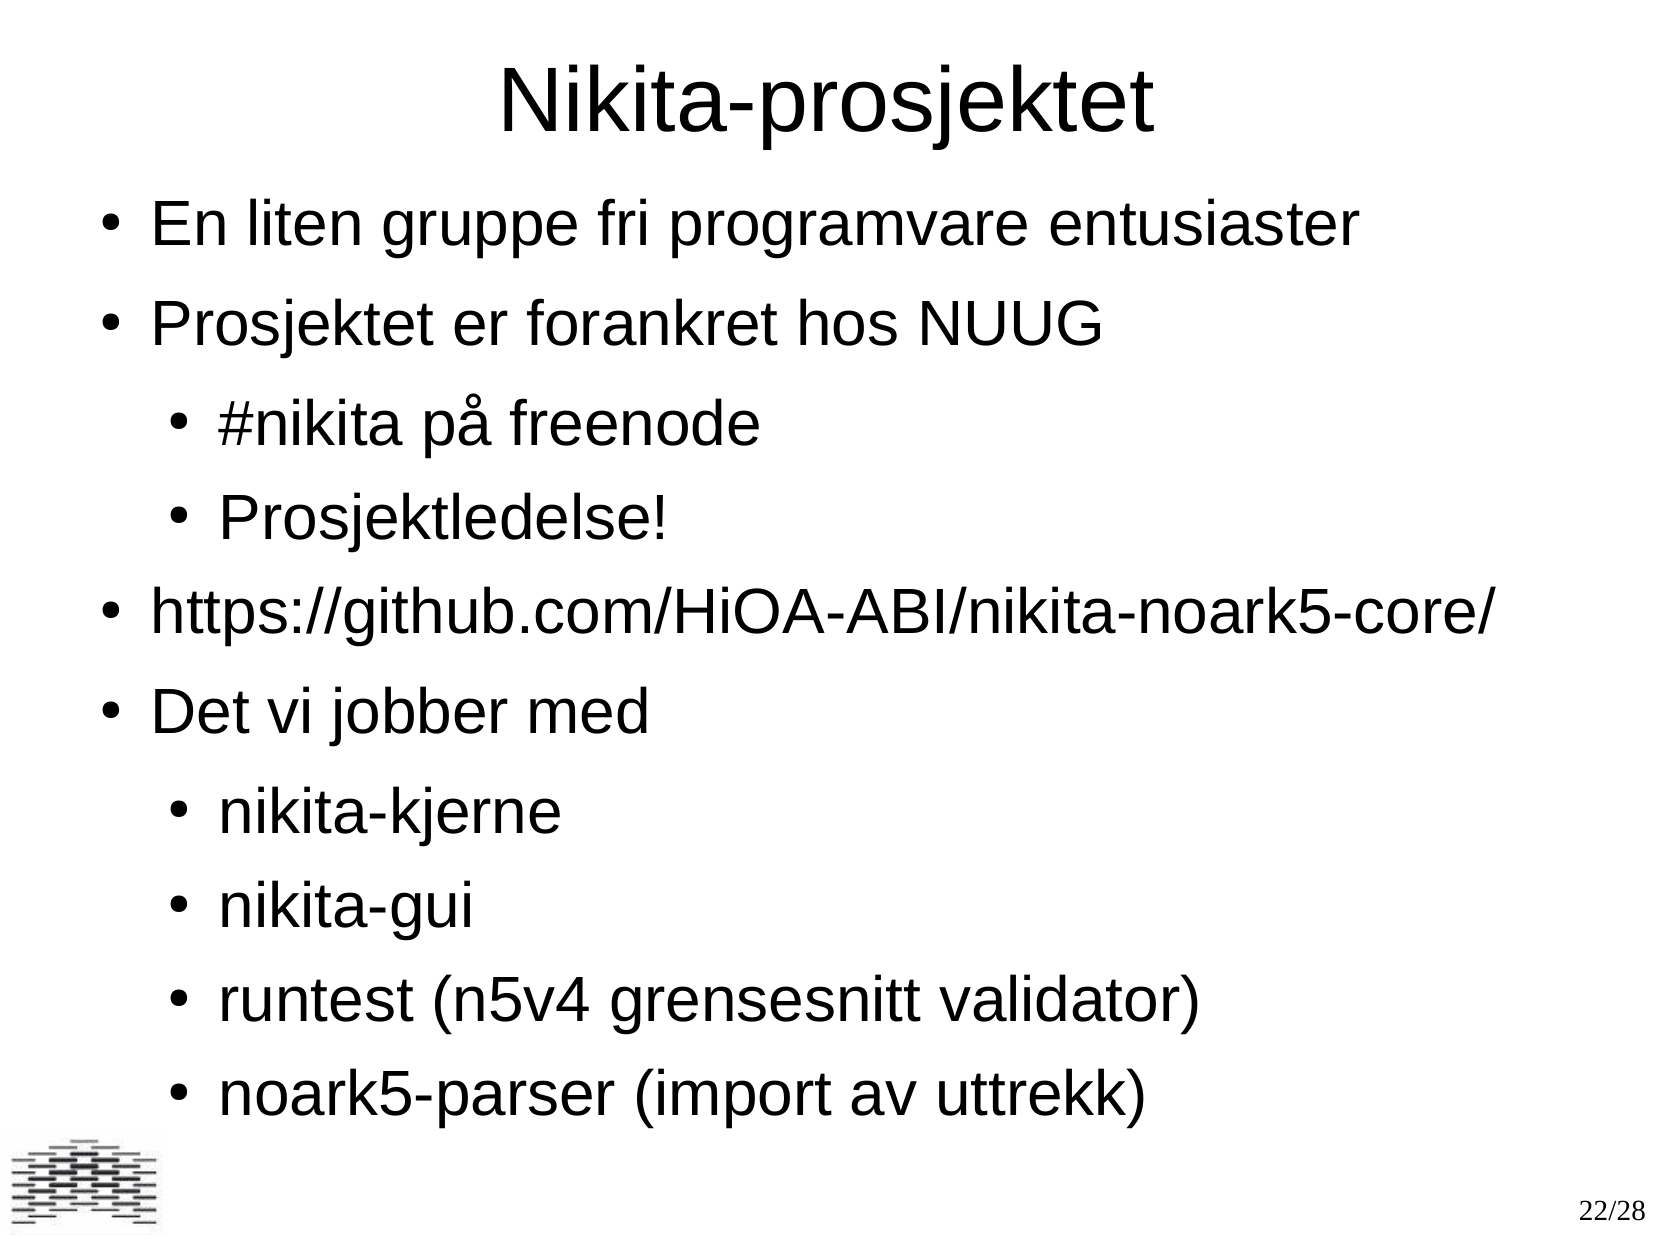

# Nikita-prosjektet
En liten gruppe fri programvare entusiaster
Prosjektet er forankret hos NUUG
#nikita på freenode
Prosjektledelse!
https://github.com/HiOA-ABI/nikita-noark5-core/
Det vi jobber med
nikita-kjerne
nikita-gui
runtest (n5v4 grensesnitt validator)
noark5-parser (import av uttrekk)